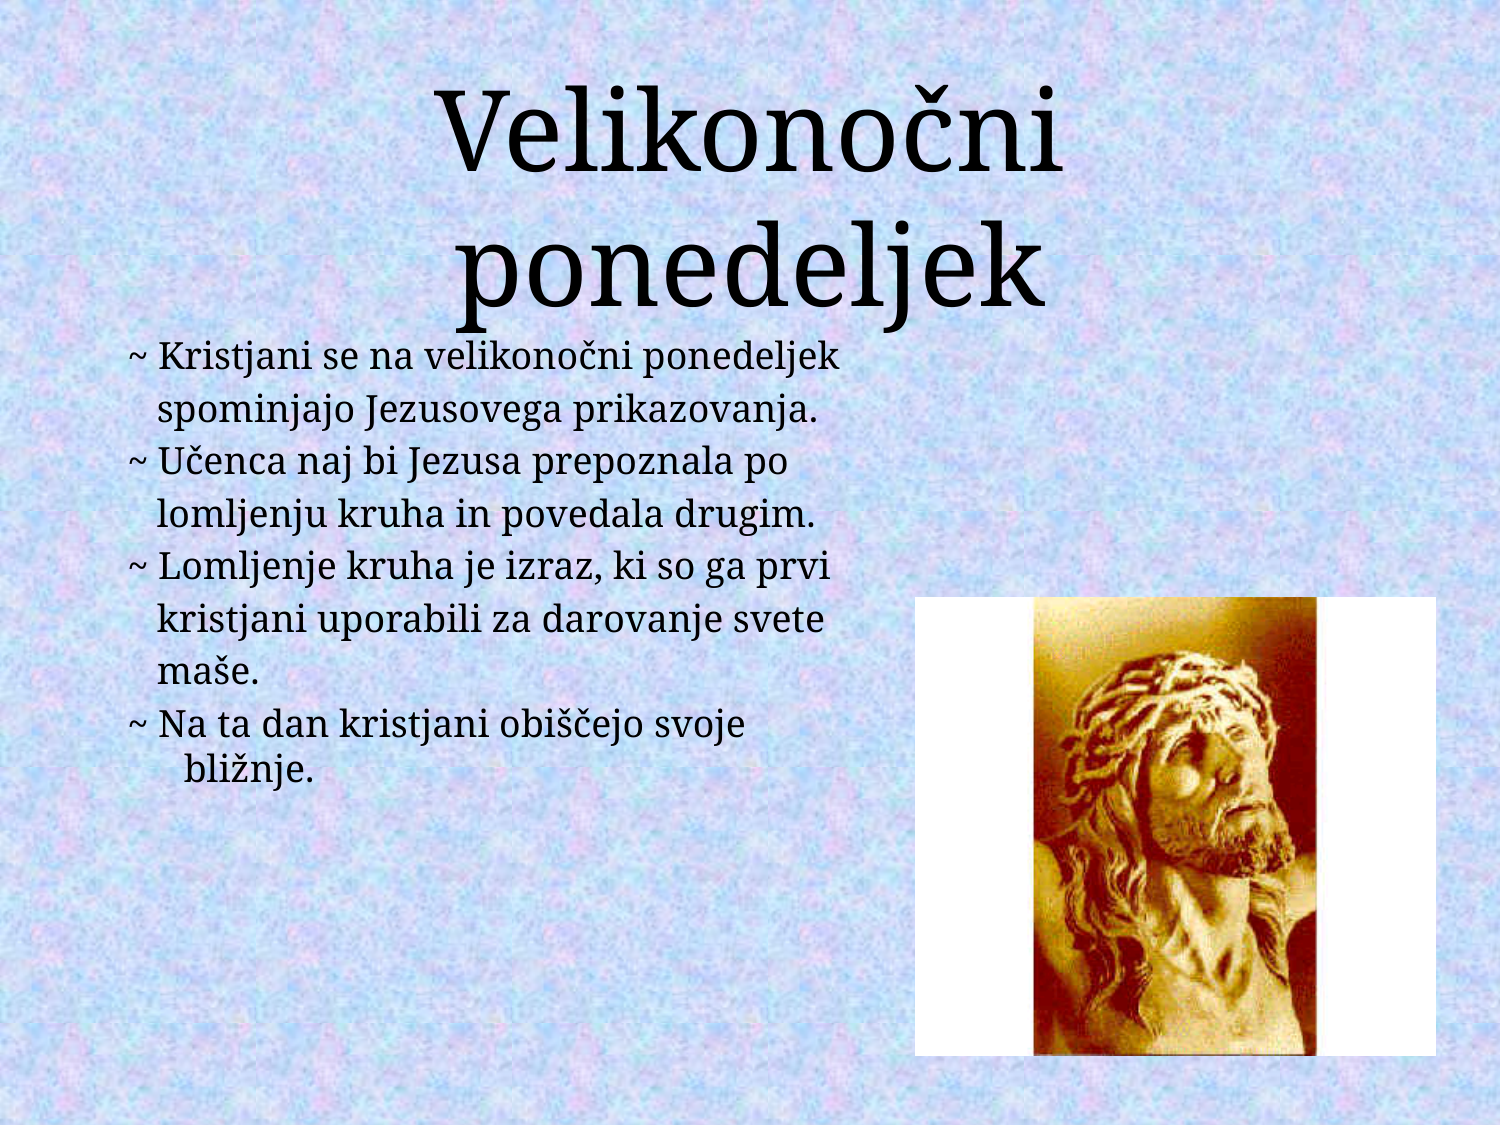

# Velikonočni ponedeljek
~ Kristjani se na velikonočni ponedeljek
 spominjajo Jezusovega prikazovanja.
~ Učenca naj bi Jezusa prepoznala po
 lomljenju kruha in povedala drugim.
~ Lomljenje kruha je izraz, ki so ga prvi
 kristjani uporabili za darovanje svete
 maše.
~ Na ta dan kristjani obiščejo svoje bližnje.